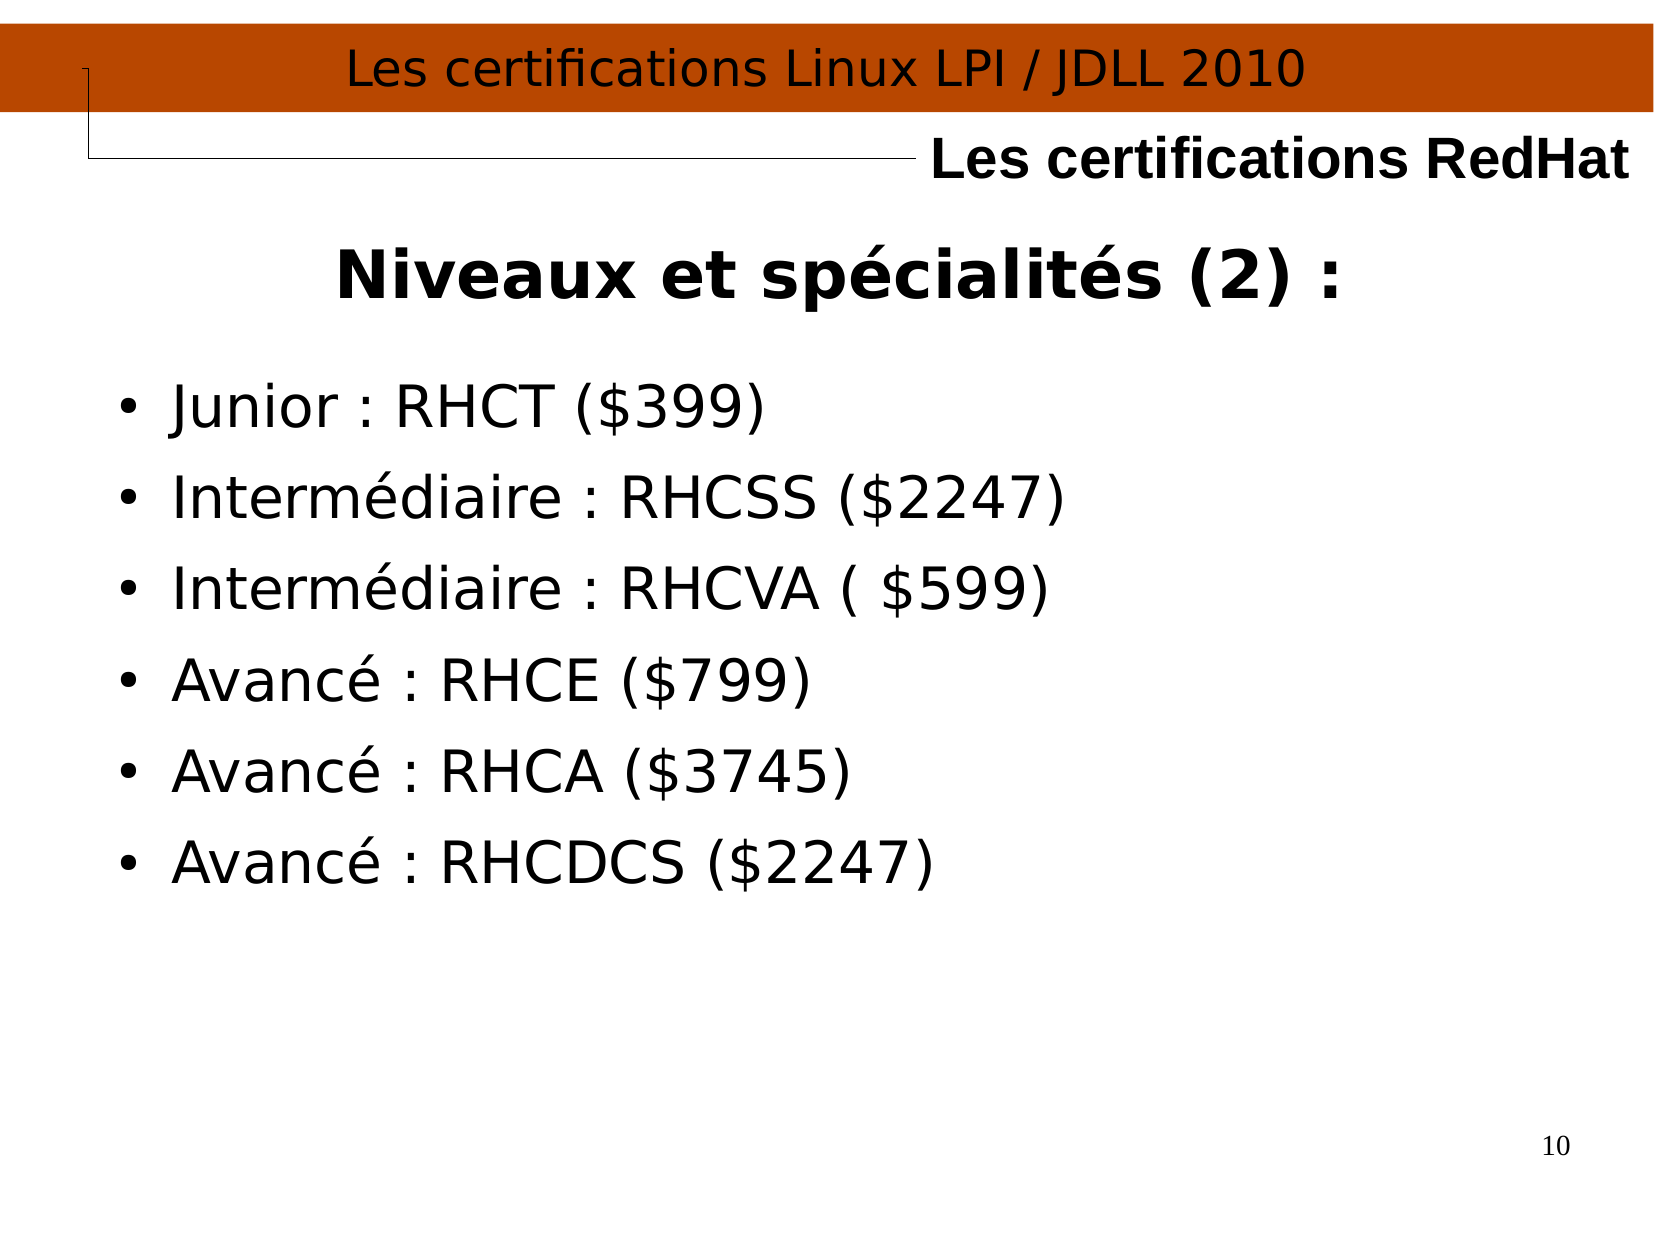

# Les certifications Linux LPI / JDLL 2010
Les certifications RedHat
Niveaux et spécialités (2) :
Junior : RHCT ($399)
Intermédiaire : RHCSS ($2247)
Intermédiaire : RHCVA ( $599)
Avancé : RHCE ($799)
Avancé : RHCA ($3745)
Avancé : RHCDCS ($2247)
10